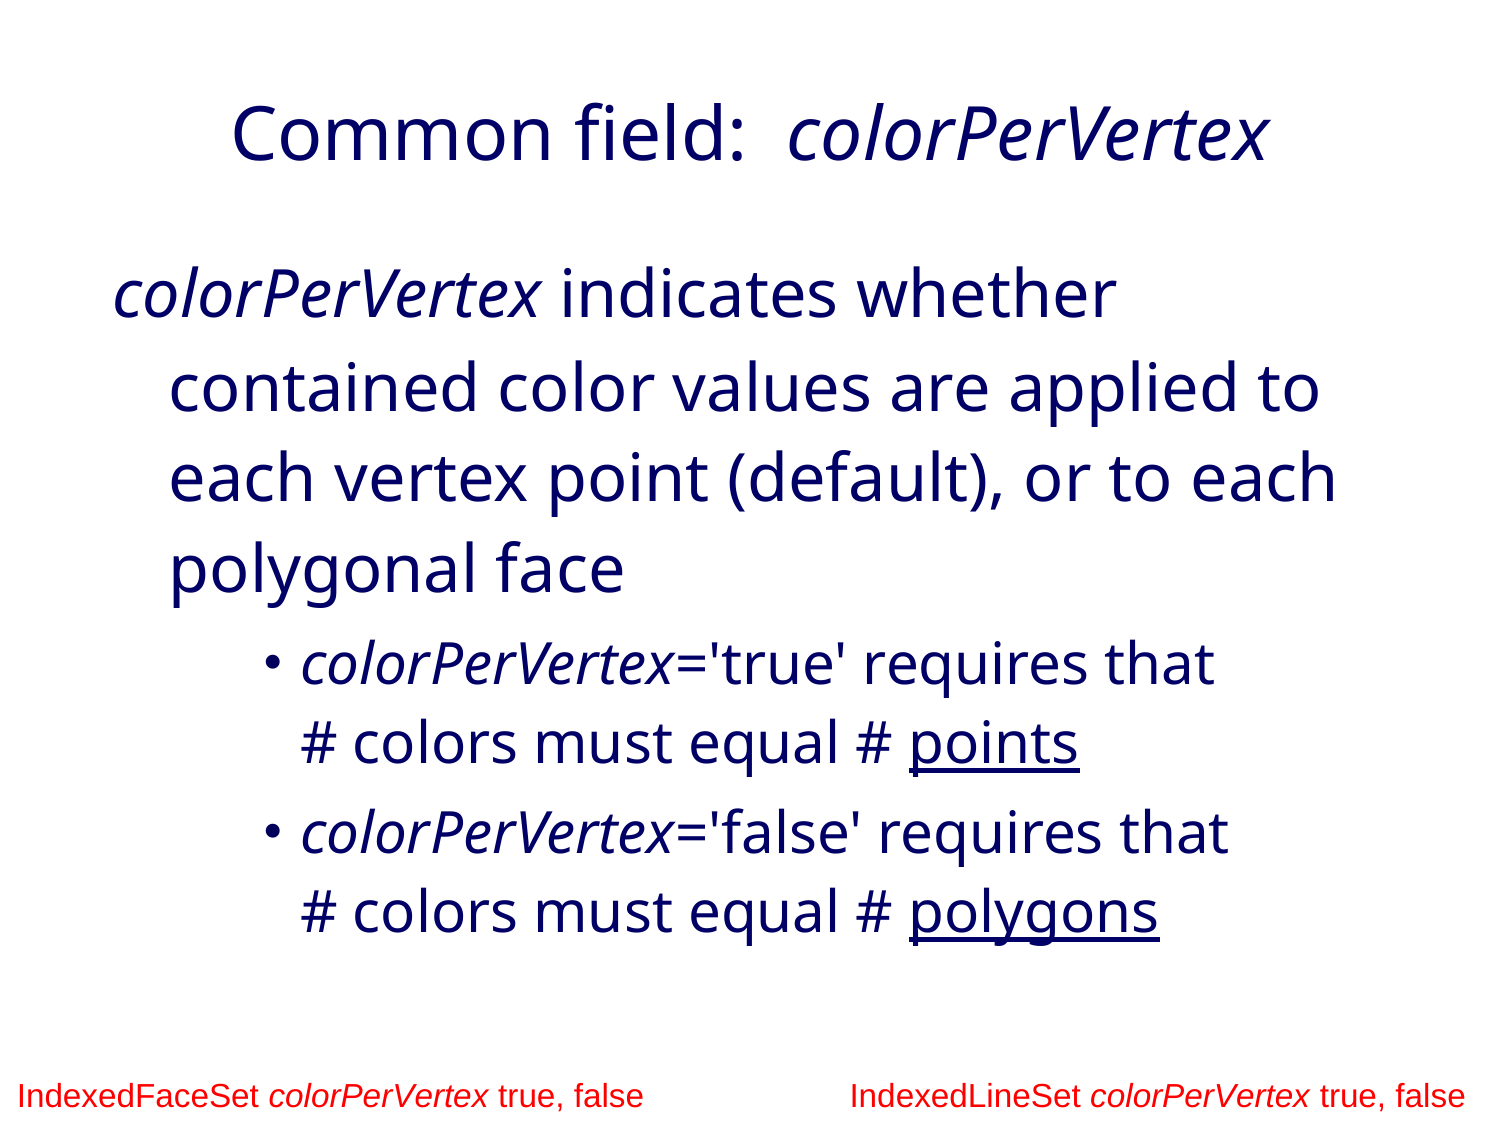

# Common field: colorPerVertex
colorPerVertex indicates whether contained color values are applied to each vertex point (default), or to each polygonal face
colorPerVertex='true' requires that # colors must equal # points
colorPerVertex='false' requires that # colors must equal # polygons
IndexedFaceSet colorPerVertex true, false
IndexedLineSet colorPerVertex true, false